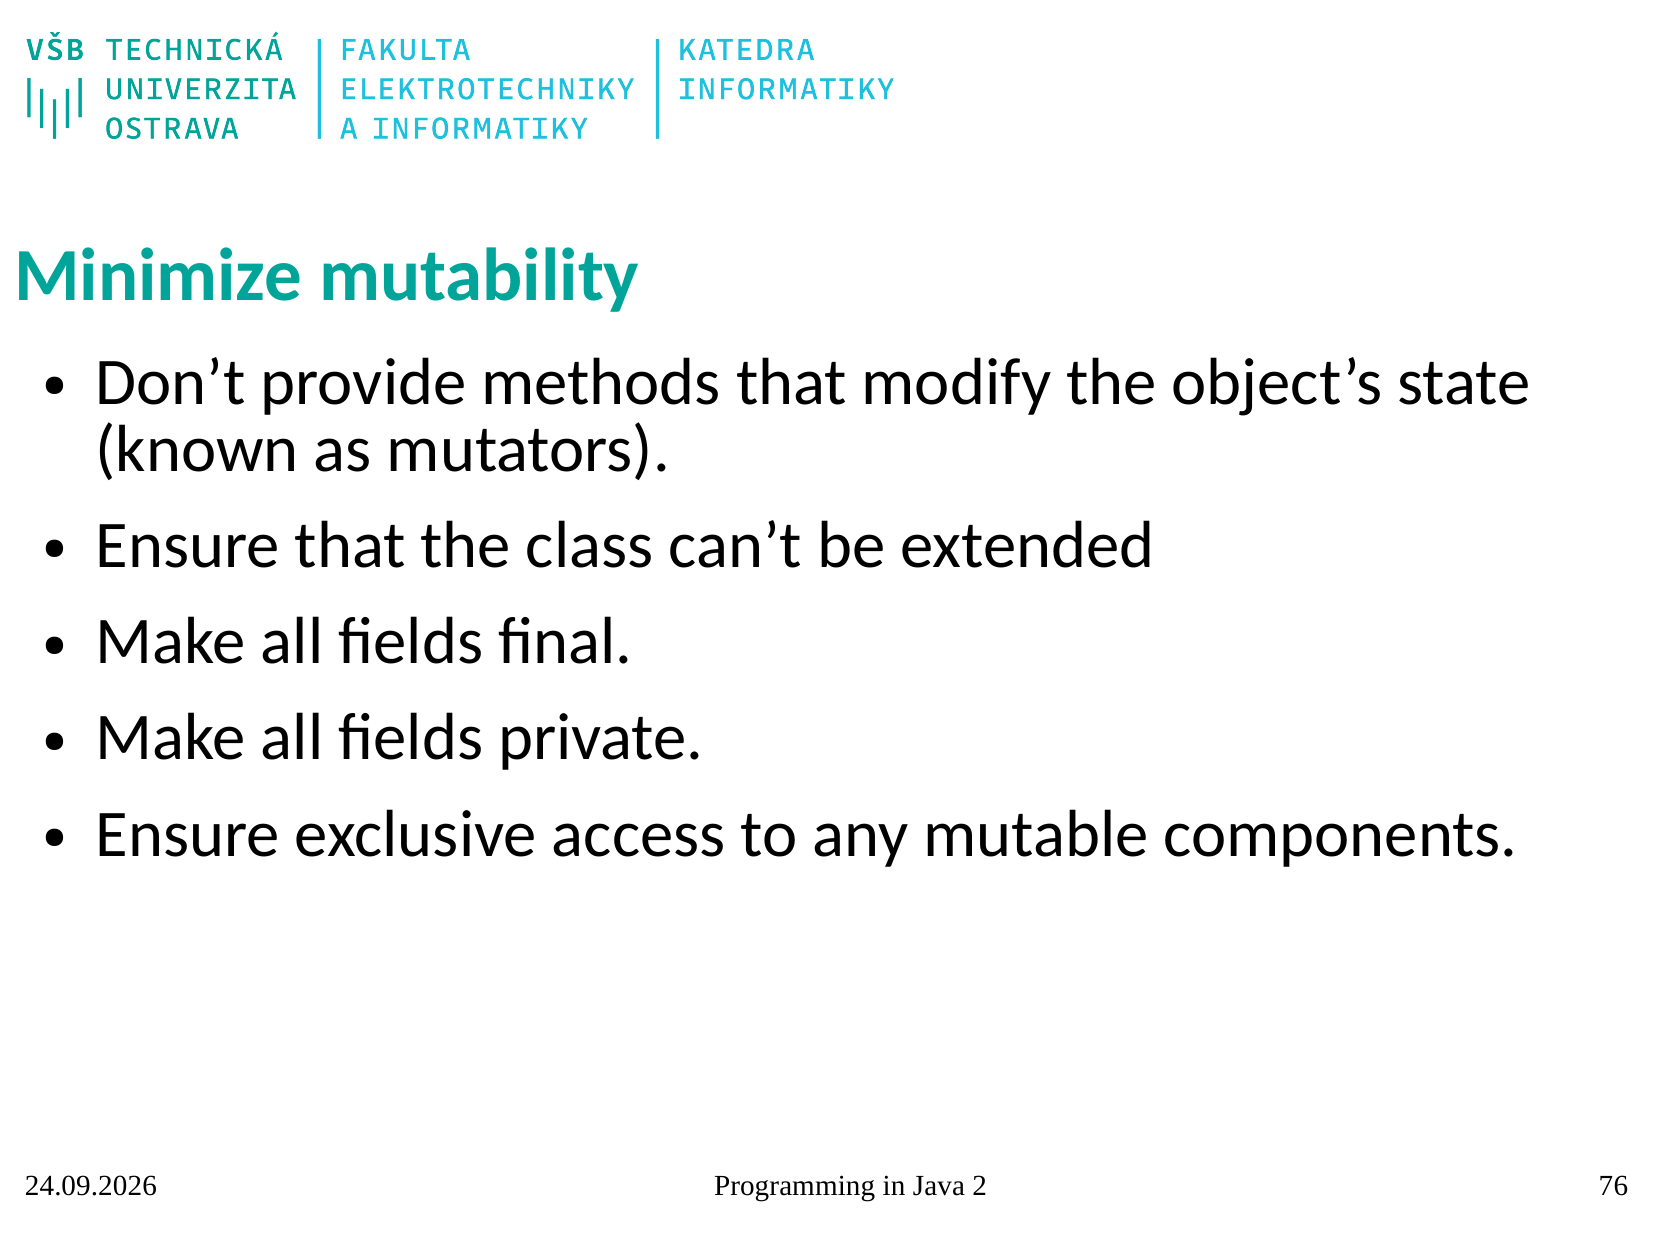

# Minimize mutability
Don’t provide methods that modify the object’s state (known as mutators).
Ensure that the class can’t be extended
Make all fields final.
Make all fields private.
Ensure exclusive access to any mutable components.
Programming in Java 2
76